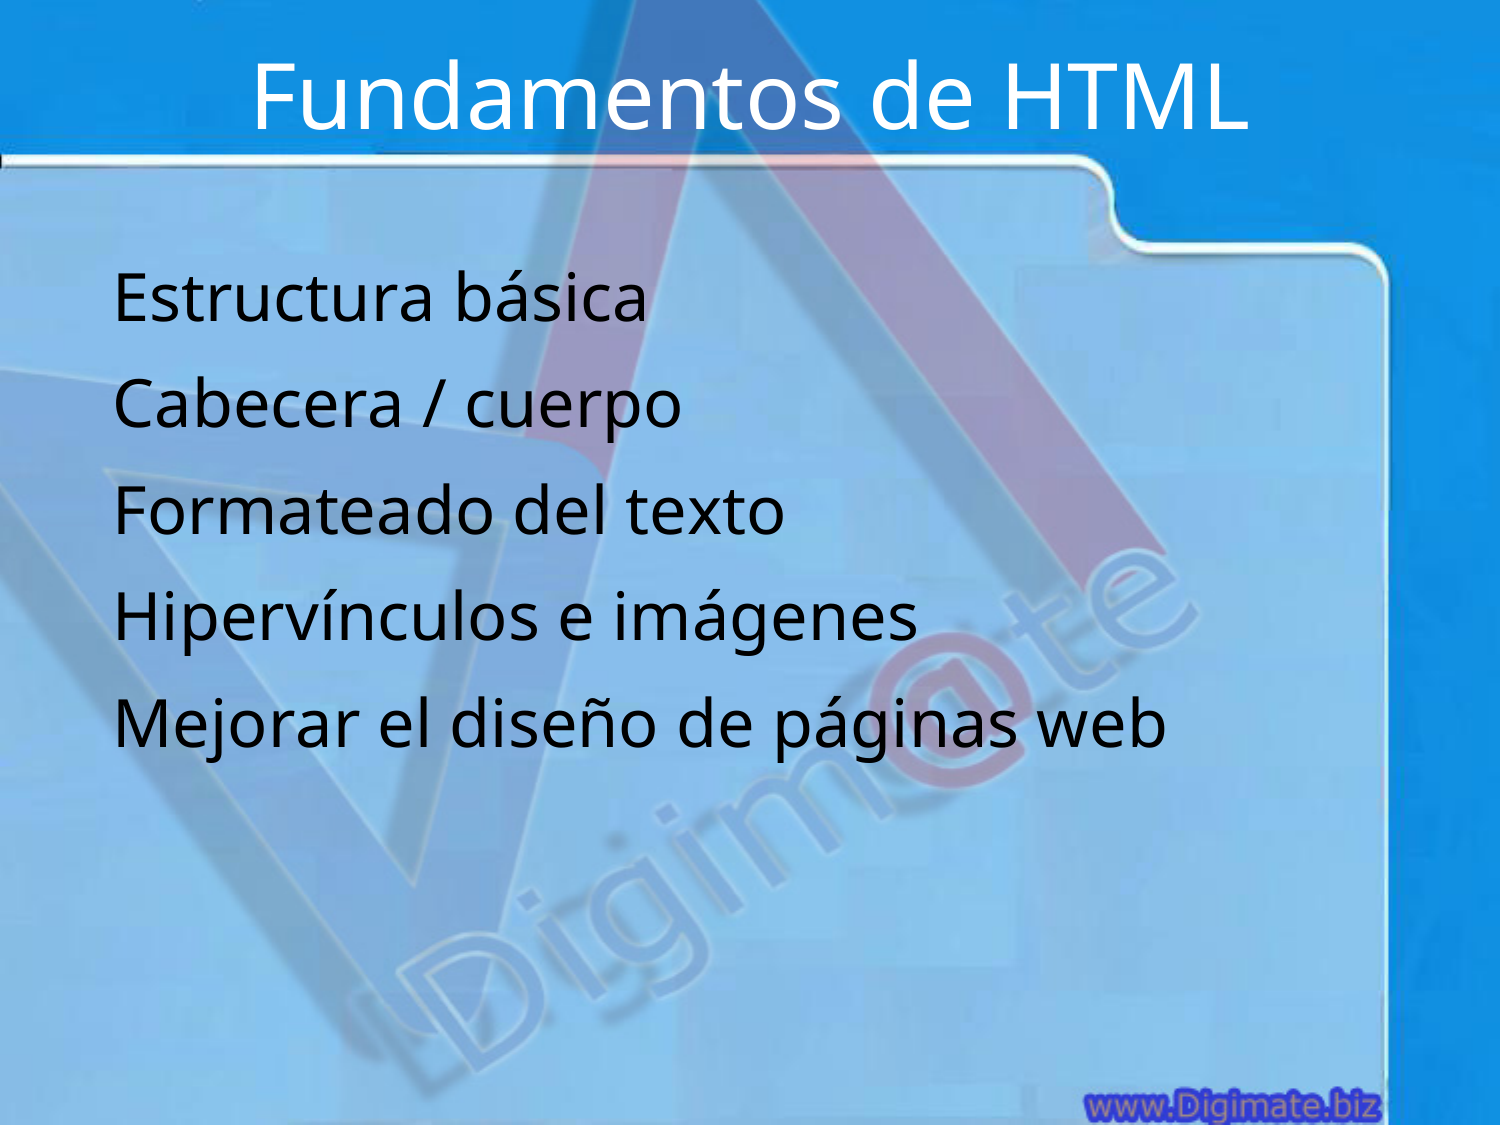

# Fundamentos de HTML
Estructura básica
Cabecera / cuerpo
Formateado del texto
Hipervínculos e imágenes
Mejorar el diseño de páginas web